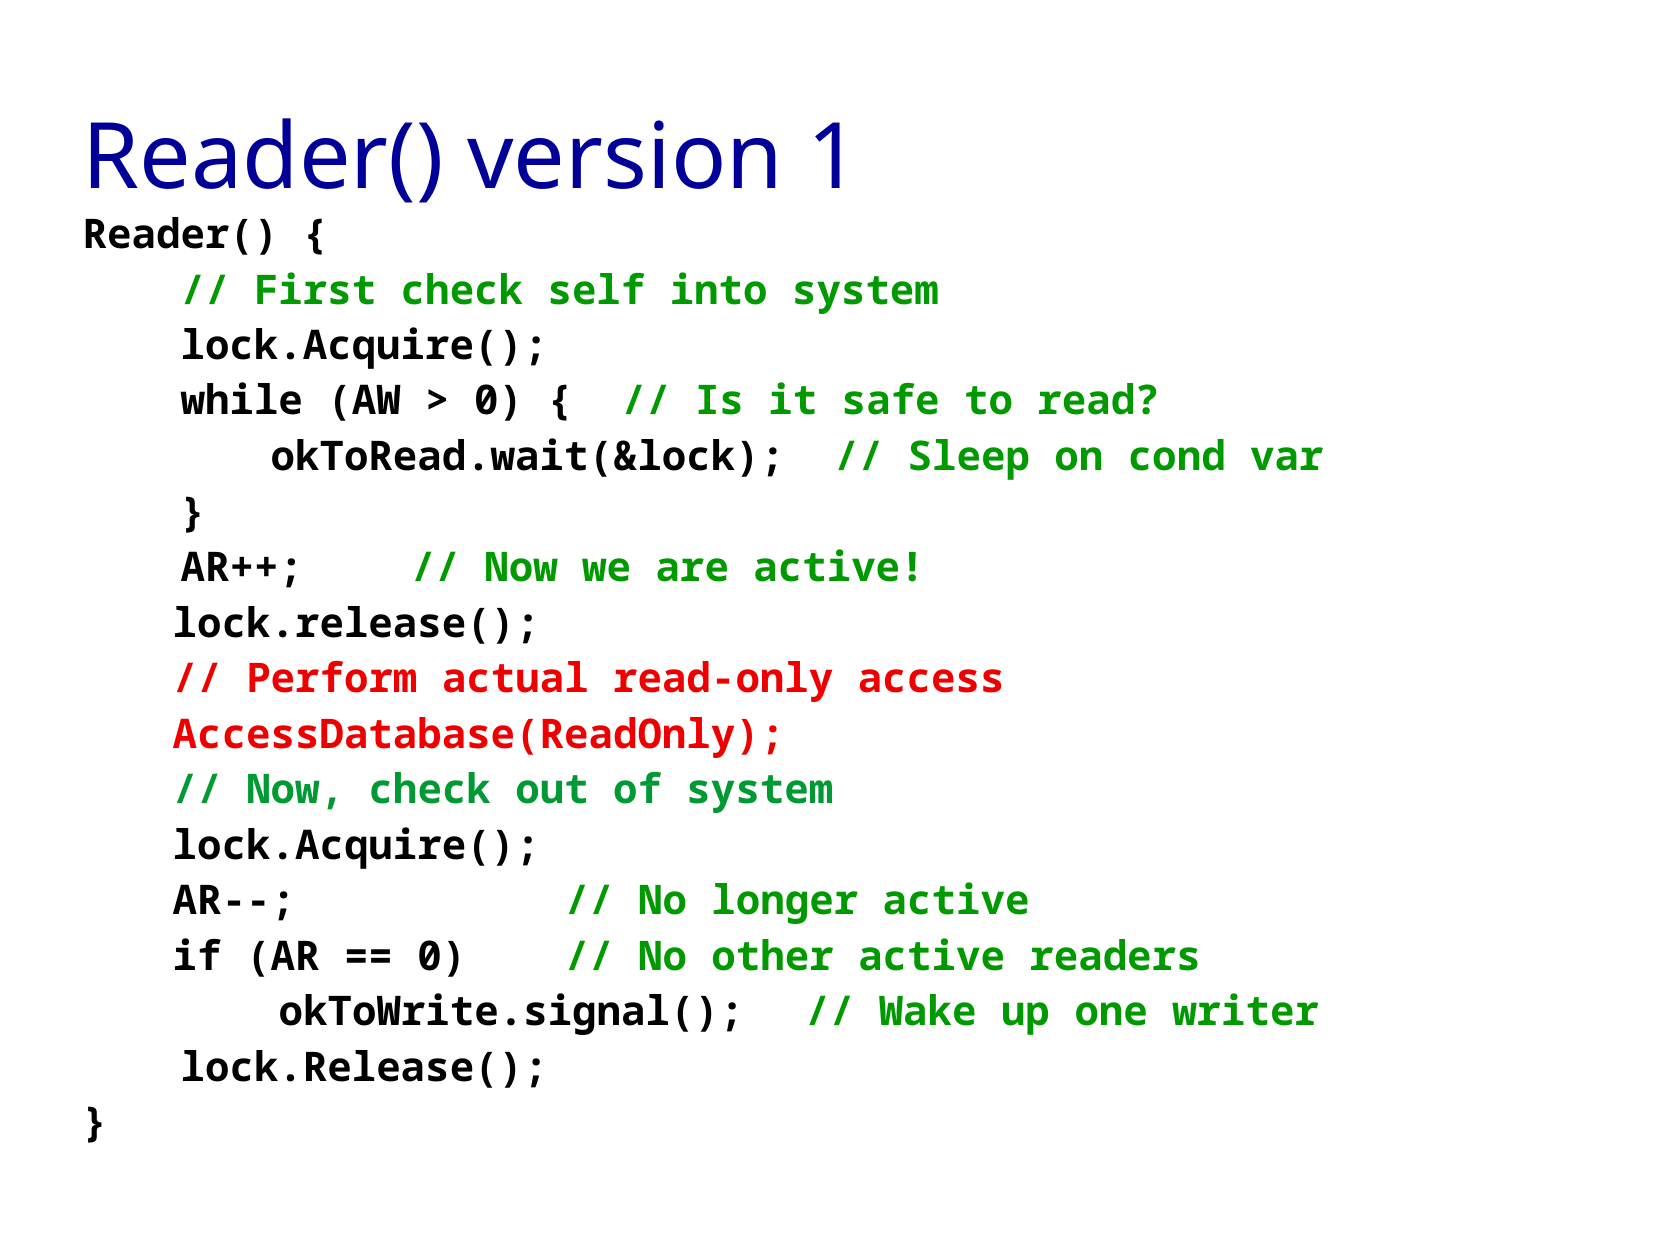

# Reader() version 1
Reader() {
 // First check self into system
 lock.Acquire();
 while (AW > 0) { // Is it safe to read?
	 okToRead.wait(&lock); // Sleep on cond var
 }
 AR++;		// Now we are active!
	 lock.release();
	 // Perform actual read-only access
	 AccessDatabase(ReadOnly);
	 // Now, check out of system
	 lock.Acquire();
	 AR--; // No longer active
	 if (AR == 0) // No other active readers
 okToWrite.signal();	// Wake up one writer
 lock.Release();
}